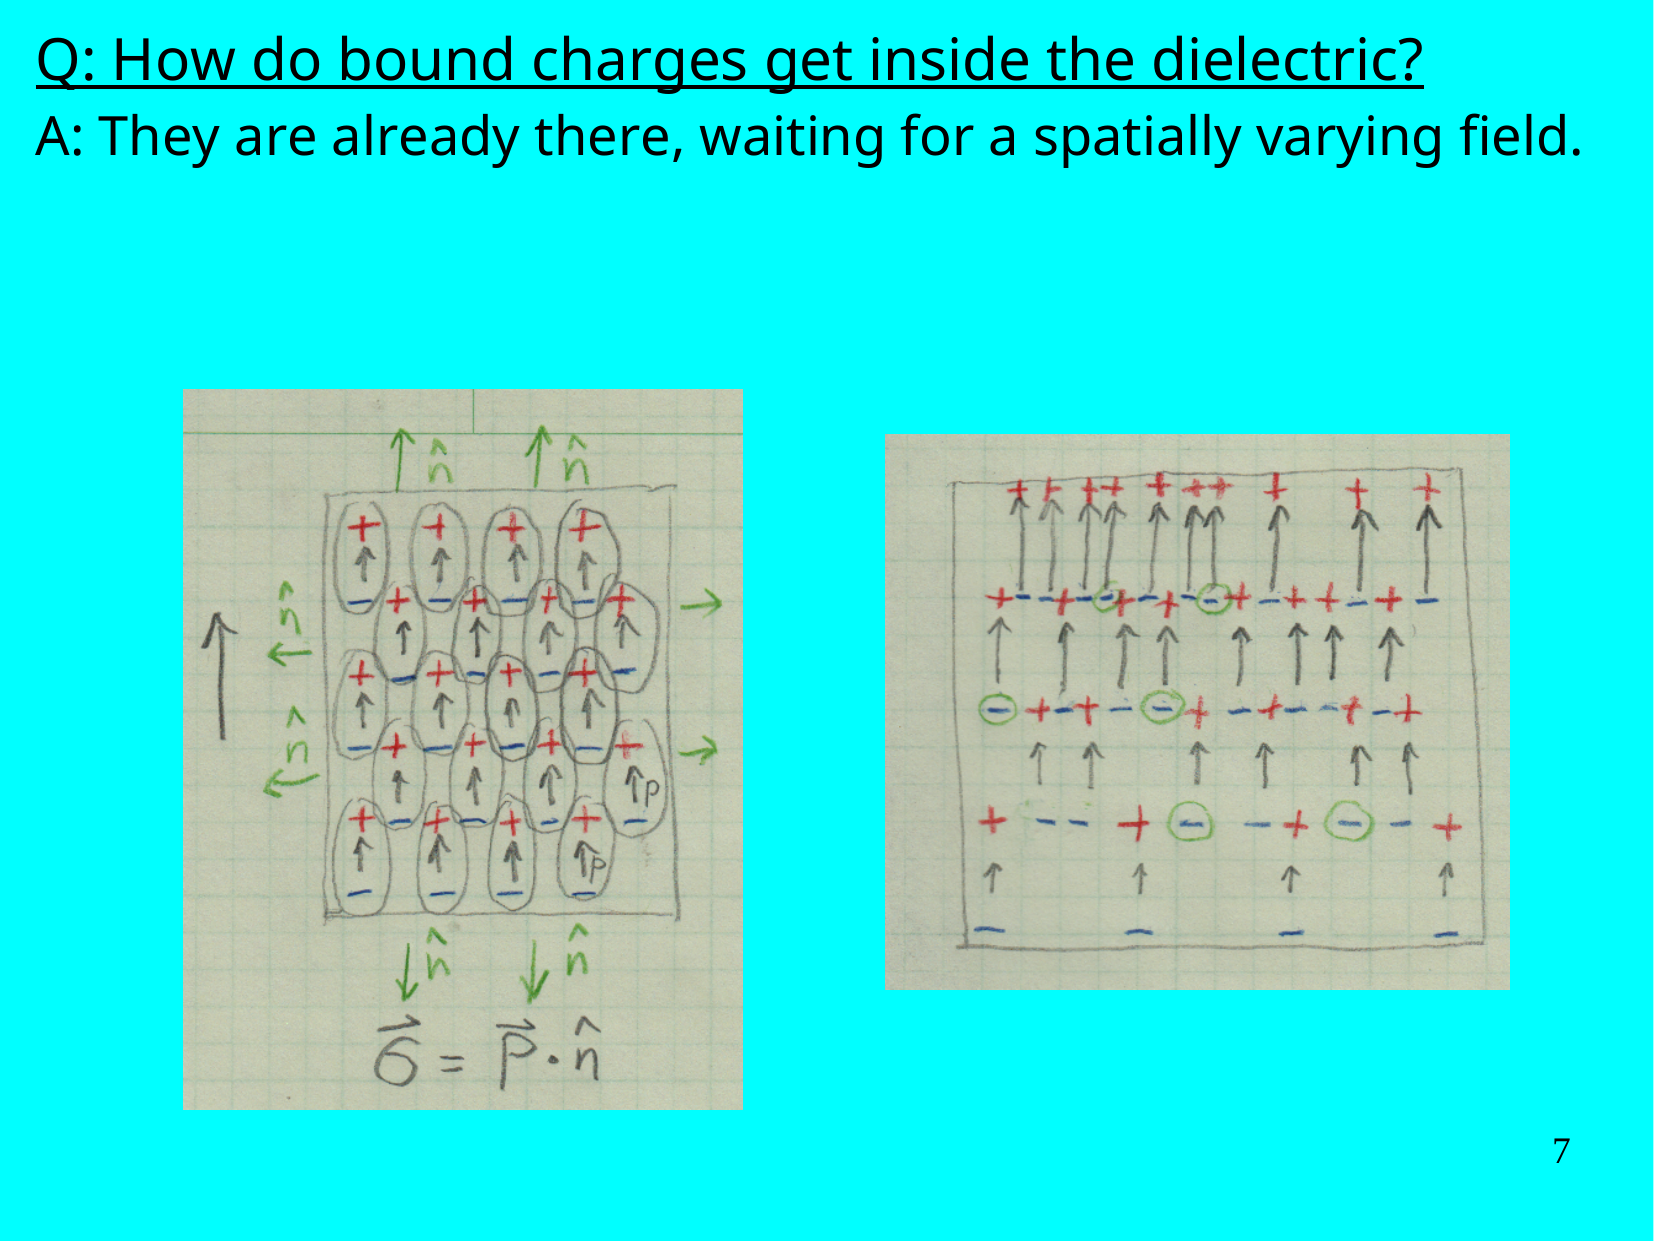

Q: How do bound charges get inside the dielectric?
A: They are already there, waiting for a spatially varying field.
7